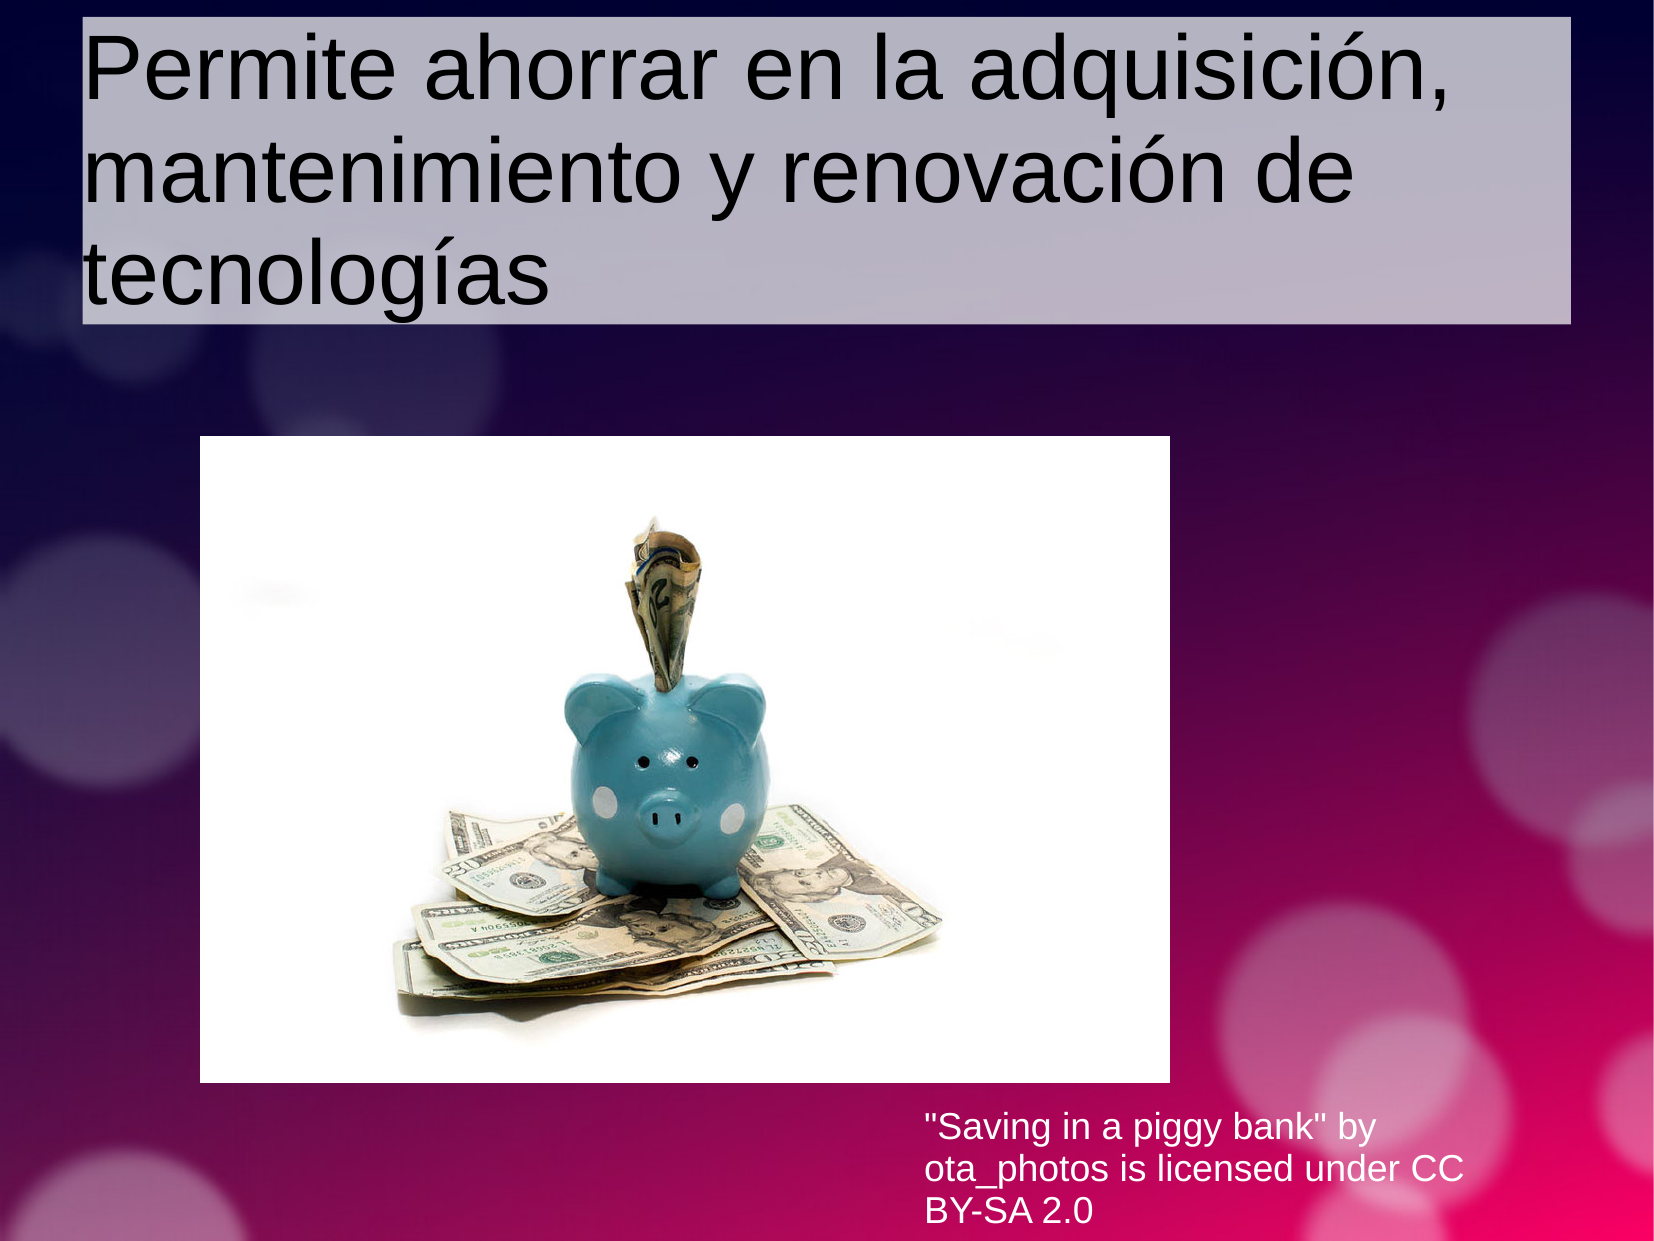

# Permite ahorrar en la adquisición, mantenimiento y renovación de tecnologías
"Saving in a piggy bank" by ota_photos is licensed under CC BY-SA 2.0